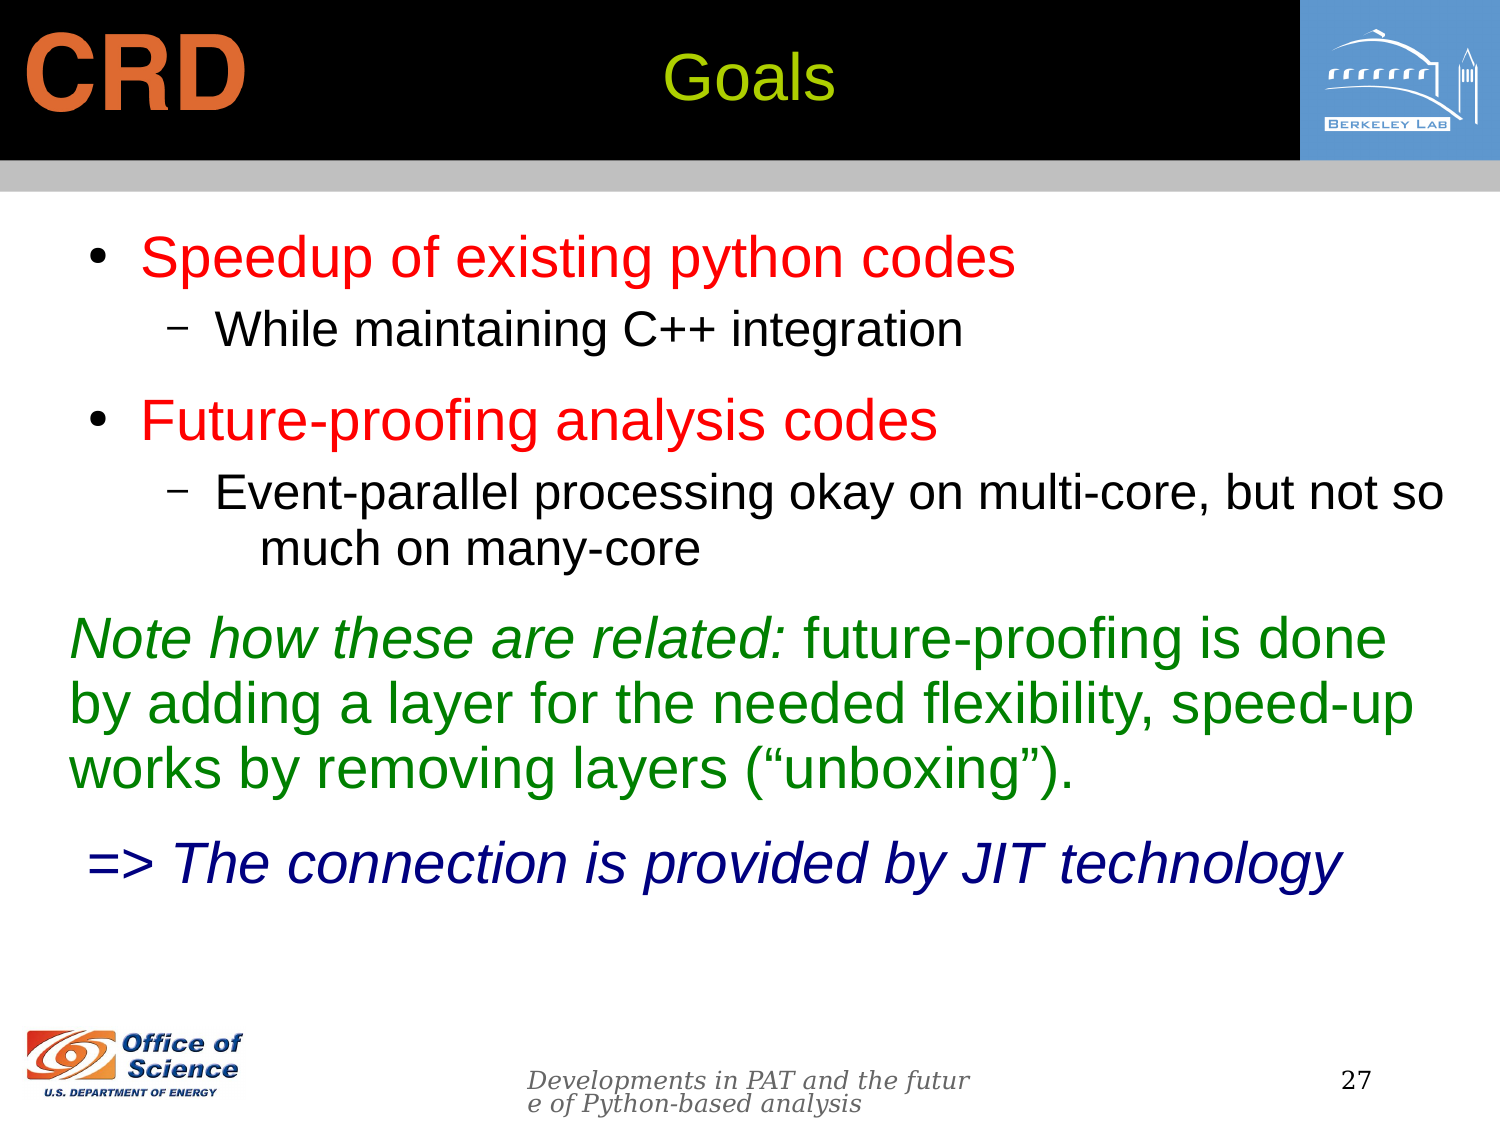

# Goals
Speedup of existing python codes
While maintaining C++ integration
Future-proofing analysis codes
Event-parallel processing okay on multi-core, but not so much on many-core
Note how these are related: future-proofing is done by adding a layer for the needed flexibility, speed-up works by removing layers (“unboxing”).
 => The connection is provided by JIT technology
Developments in PAT and the future of Python-based analysis
27